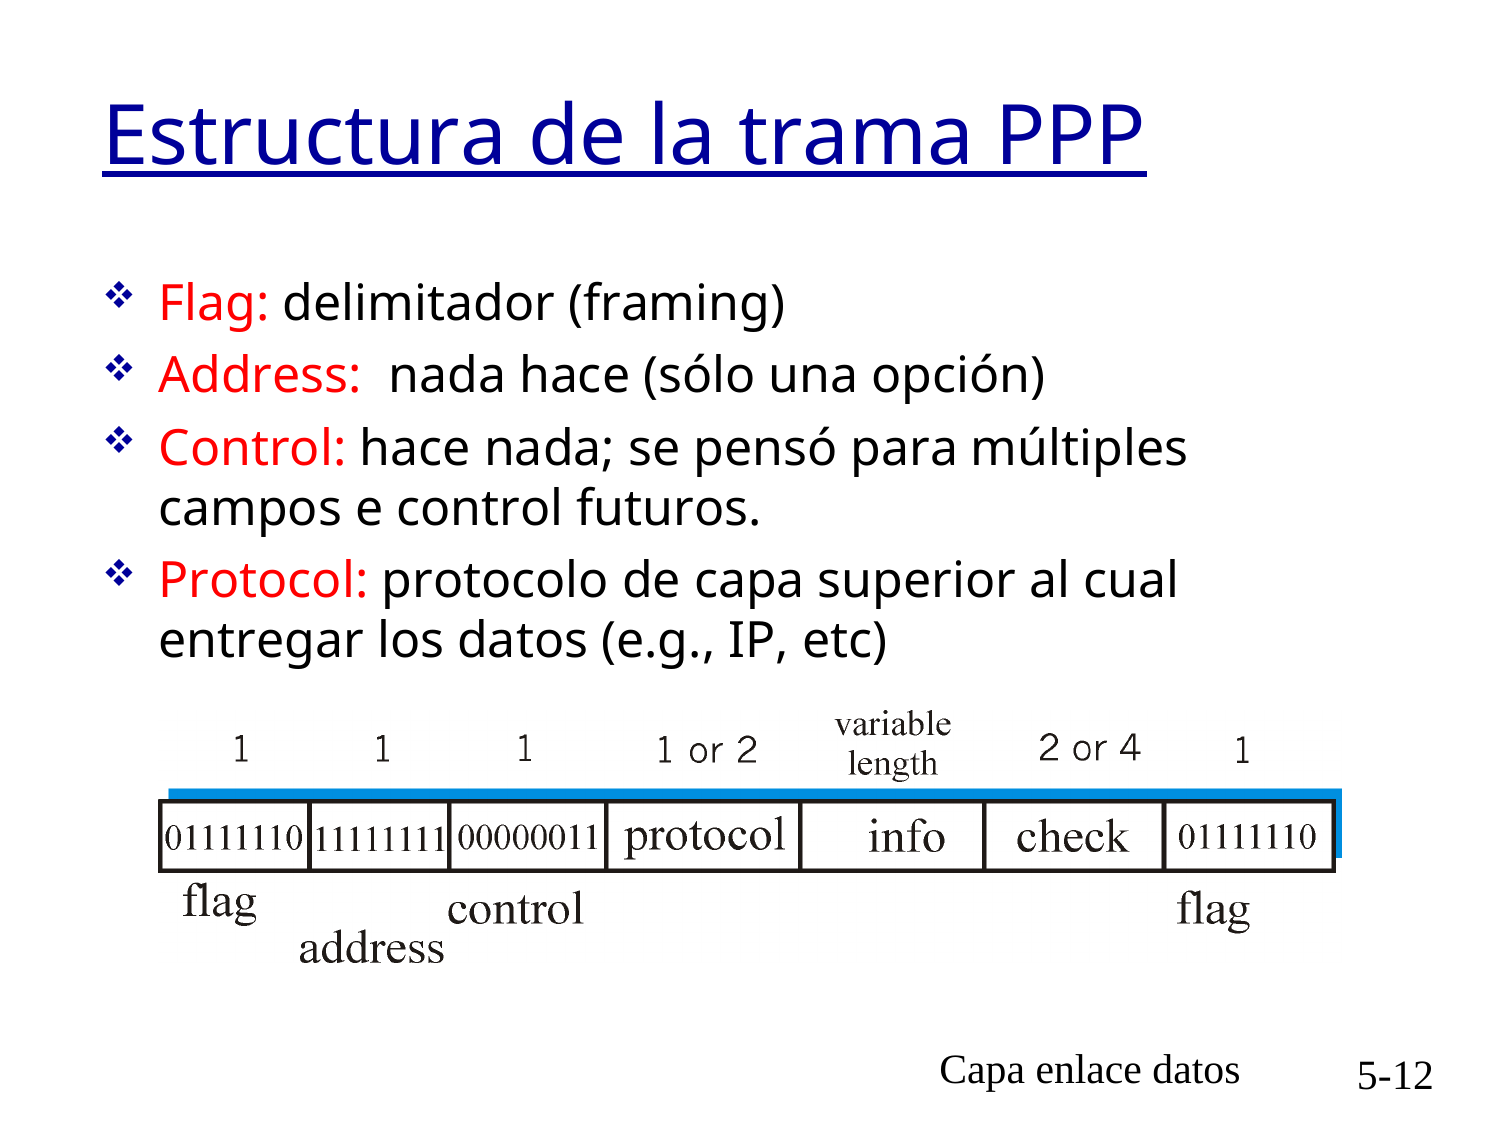

# Estructura de la trama PPP
Flag: delimitador (framing)
Address: nada hace (sólo una opción)
Control: hace nada; se pensó para múltiples campos e control futuros.
Protocol: protocolo de capa superior al cual entregar los datos (e.g., IP, etc)
12